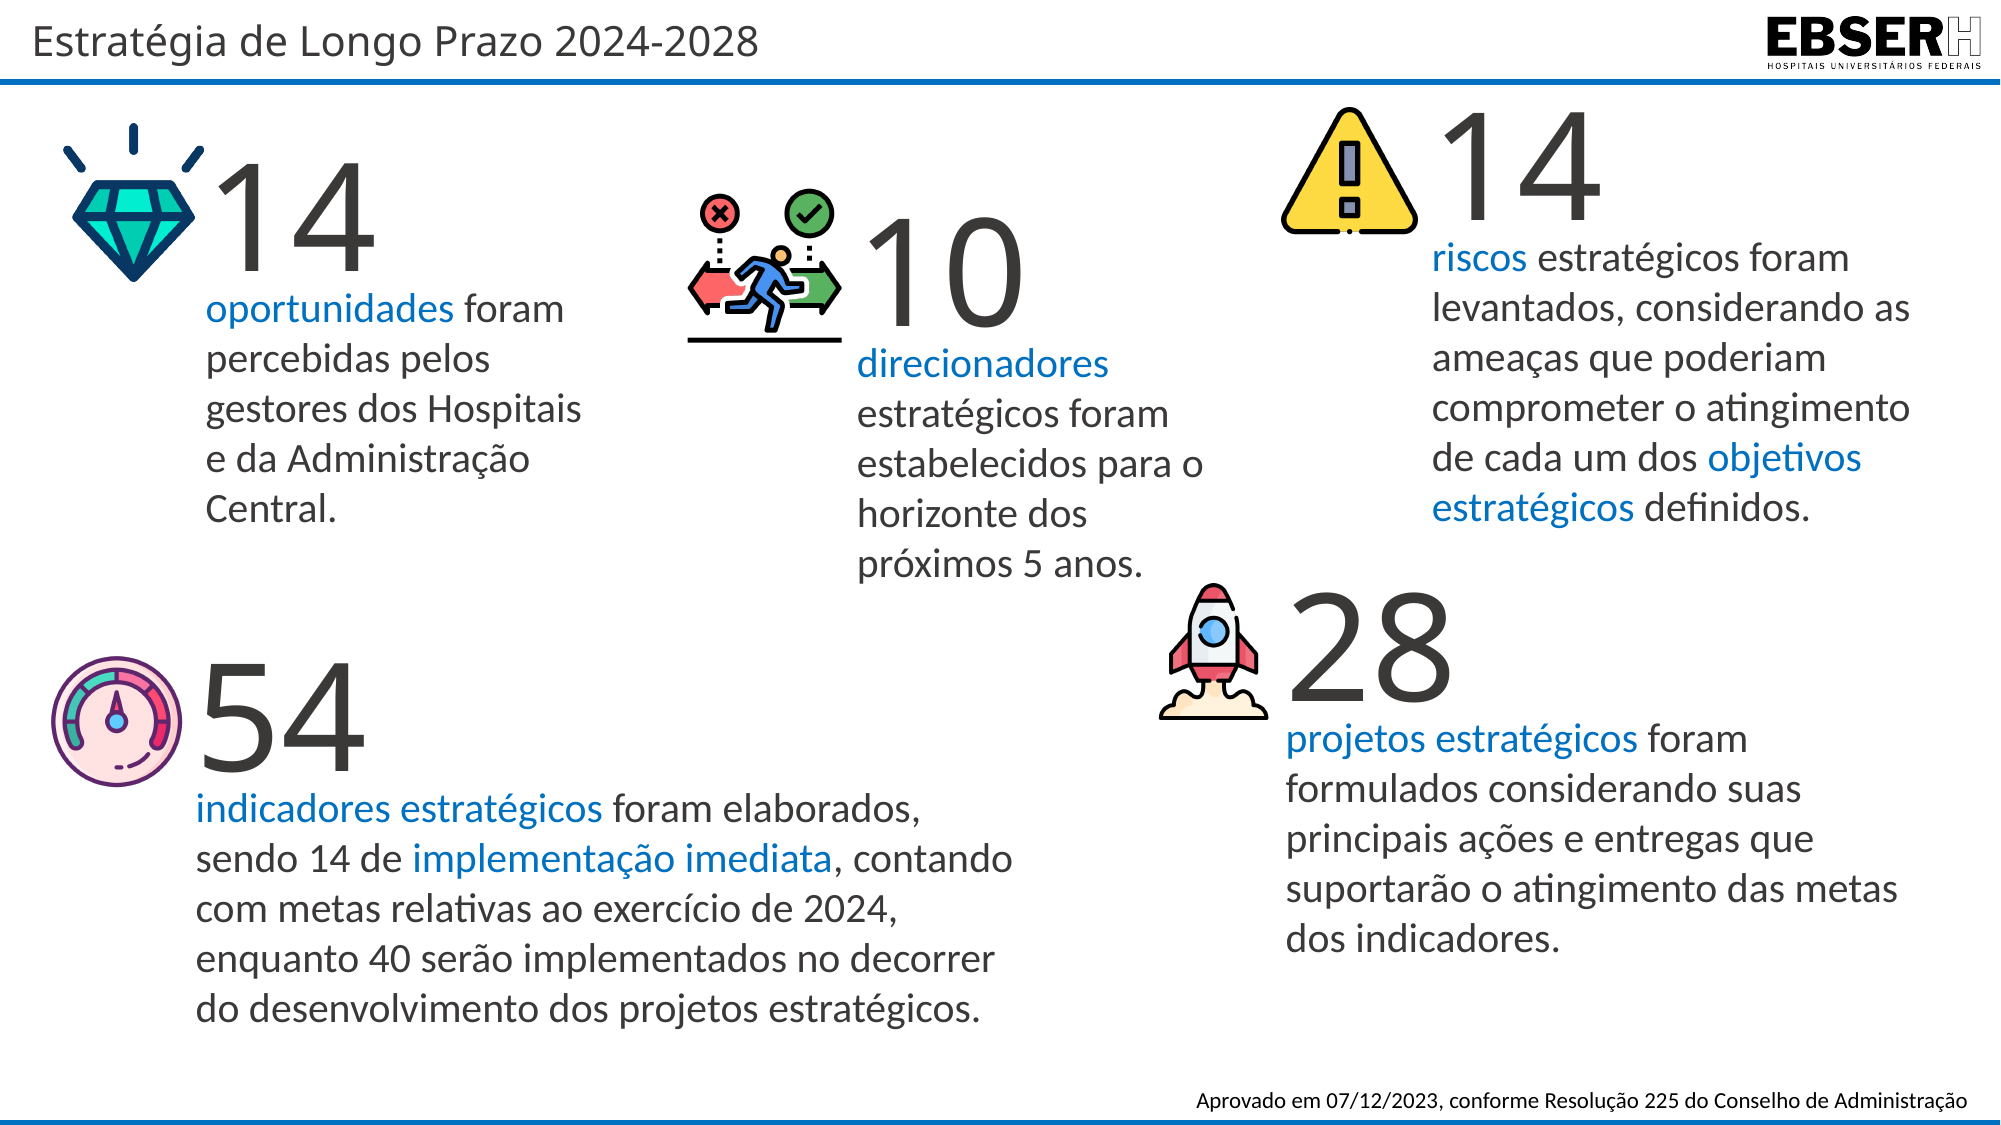

14
riscos estratégicos foram levantados, considerando as ameaças que poderiam comprometer o atingimento de cada um dos objetivos estratégicos definidos.
14
oportunidades foram percebidas pelos gestores dos Hospitais e da Administração Central.
10
direcionadores estratégicos foram estabelecidos para o horizonte dos próximos 5 anos.
28
projetos estratégicos foram formulados considerando suas principais ações e entregas que suportarão o atingimento das metas dos indicadores.
54
indicadores estratégicos foram elaborados, sendo 14 de implementação imediata, contando com metas relativas ao exercício de 2024, enquanto 40 serão implementados no decorrer do desenvolvimento dos projetos estratégicos.